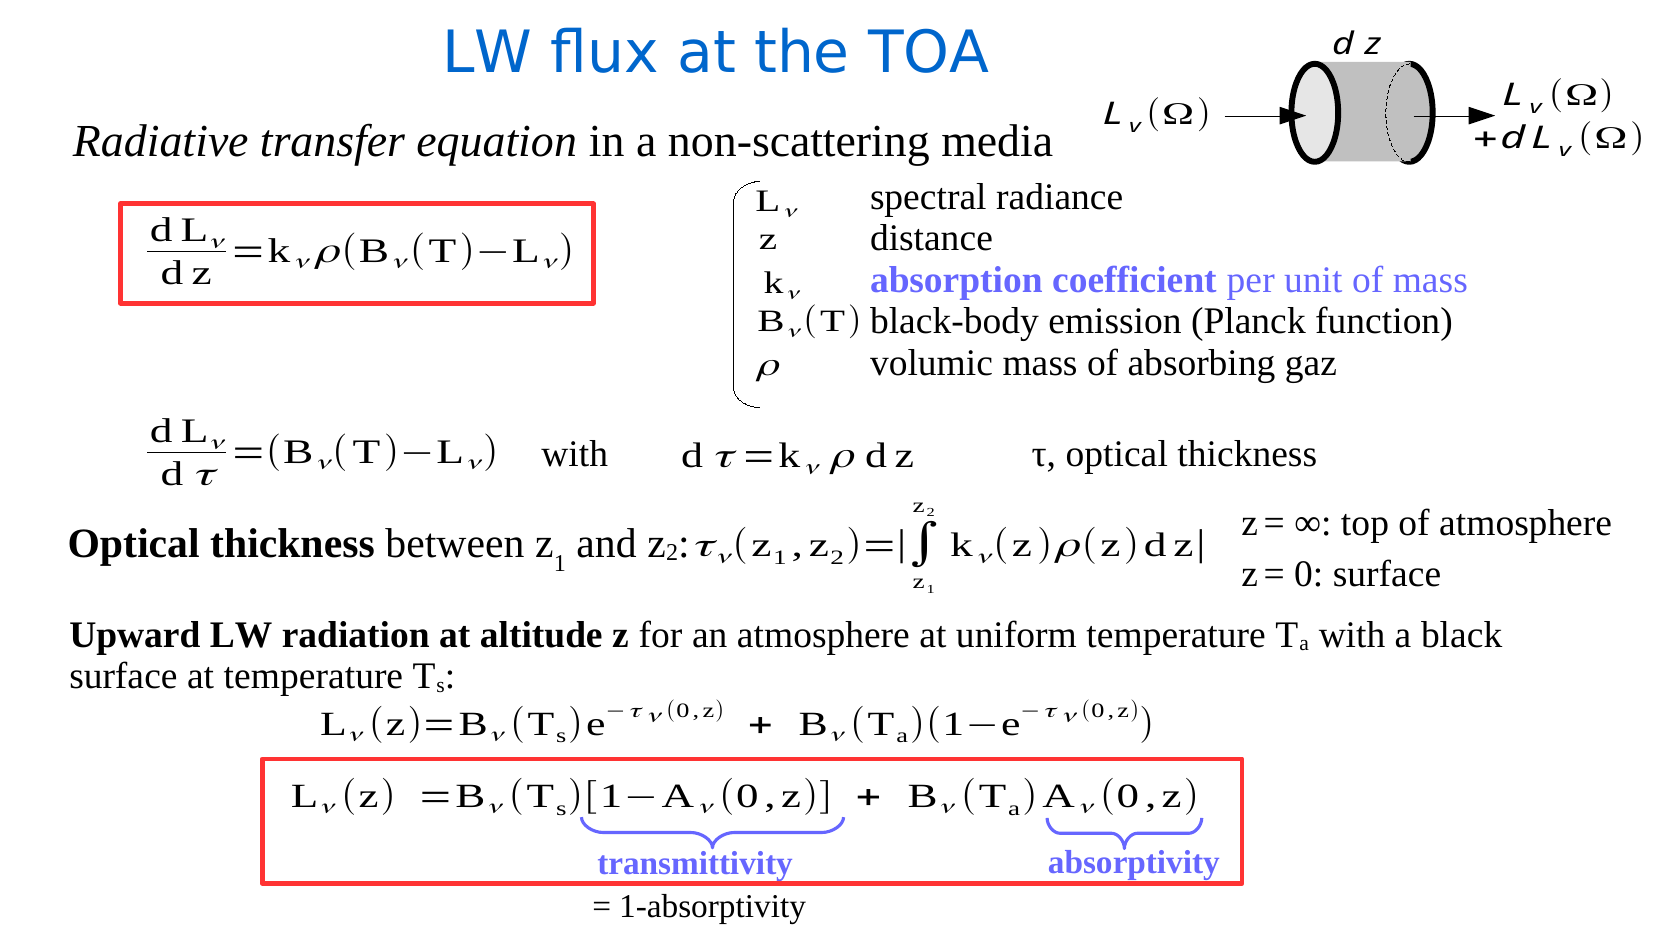

LW flux at the TOA
Radiative transfer equation in a non-scattering media
spectral radiance
distance
absorption coefficient per unit of mass
black-body emission (Planck function)
volumic mass of absorbing gaz
with
τ, optical thickness
z = ∞: top of atmosphere
z = 0: surface
Optical thickness between z1 and z2:
Upward LW radiation at altitude z for an atmosphere at uniform temperature Ta with a black surface at temperature Ts:
absorptivity
transmittivity
= 1-absorptivity